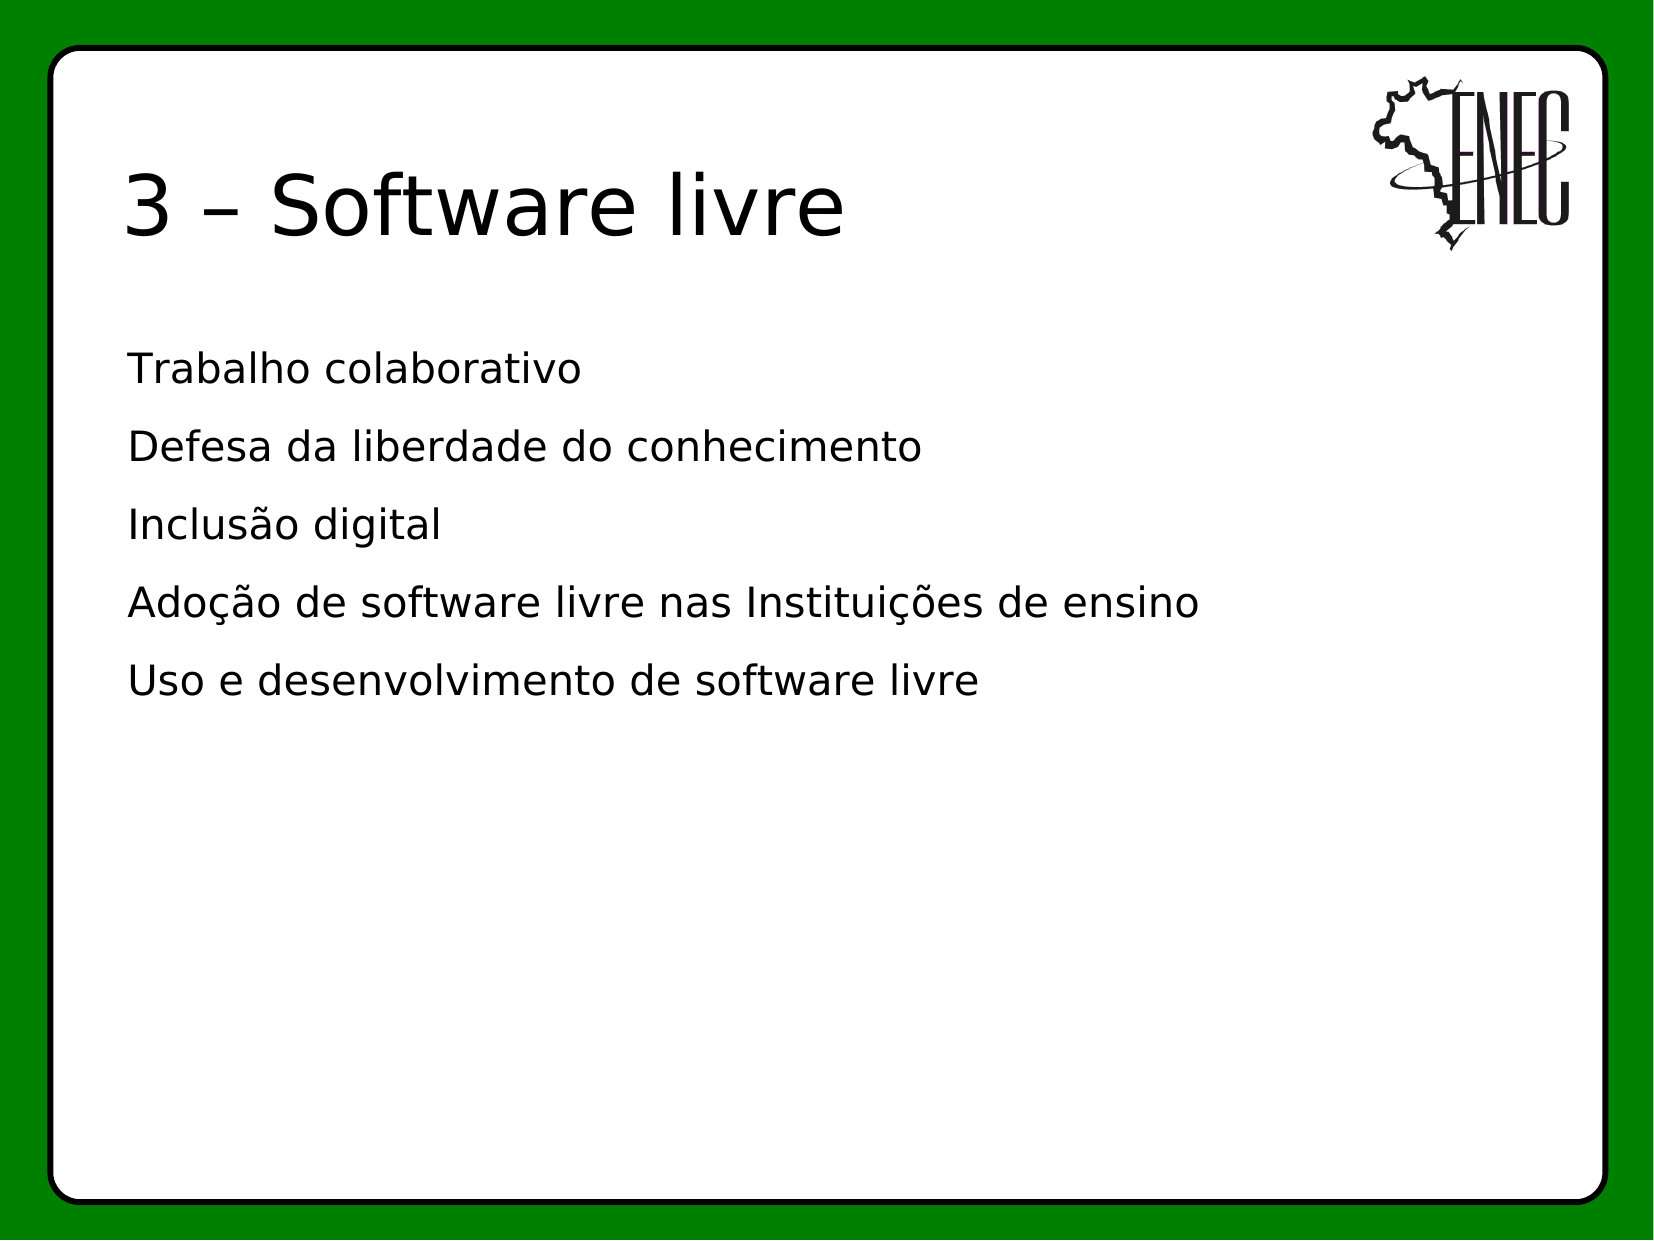

# 3 – Software livre
Trabalho colaborativo
Defesa da liberdade do conhecimento
Inclusão digital
Adoção de software livre nas Instituições de ensino
Uso e desenvolvimento de software livre